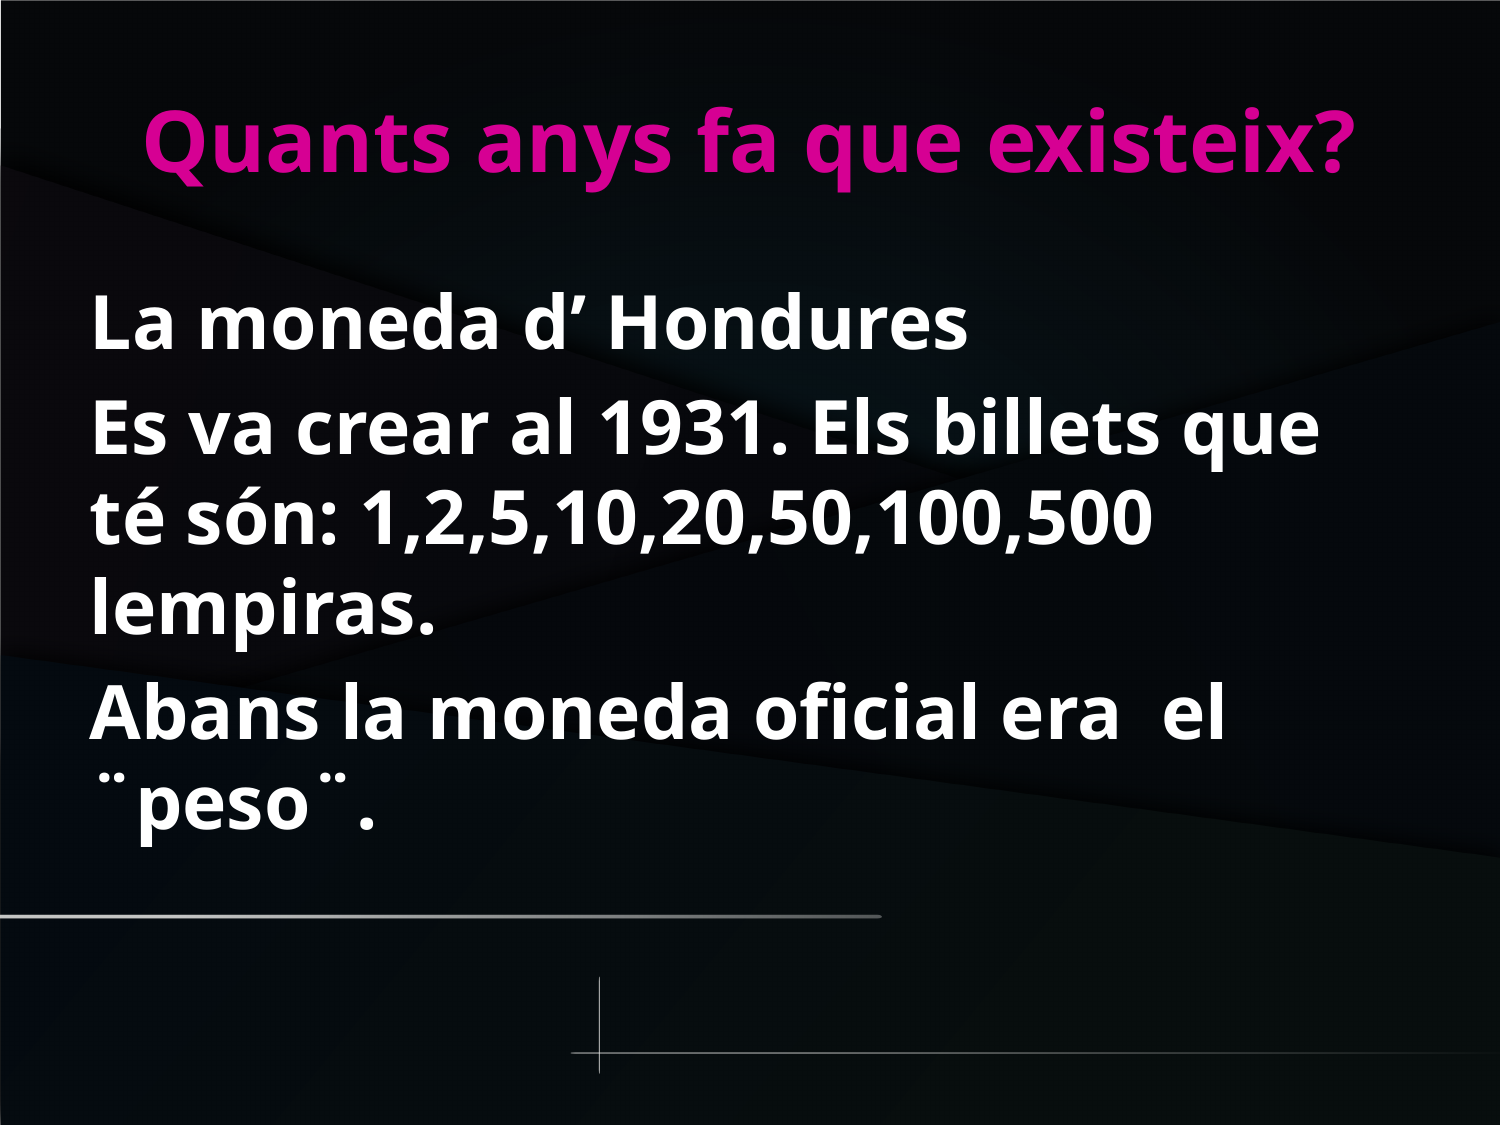

# Quants anys fa que existeix?
La moneda d’ Hondures
Es va crear al 1931. Els billets que té són: 1,2,5,10,20,50,100,500 lempiras.
Abans la moneda oficial era el ¨peso¨.